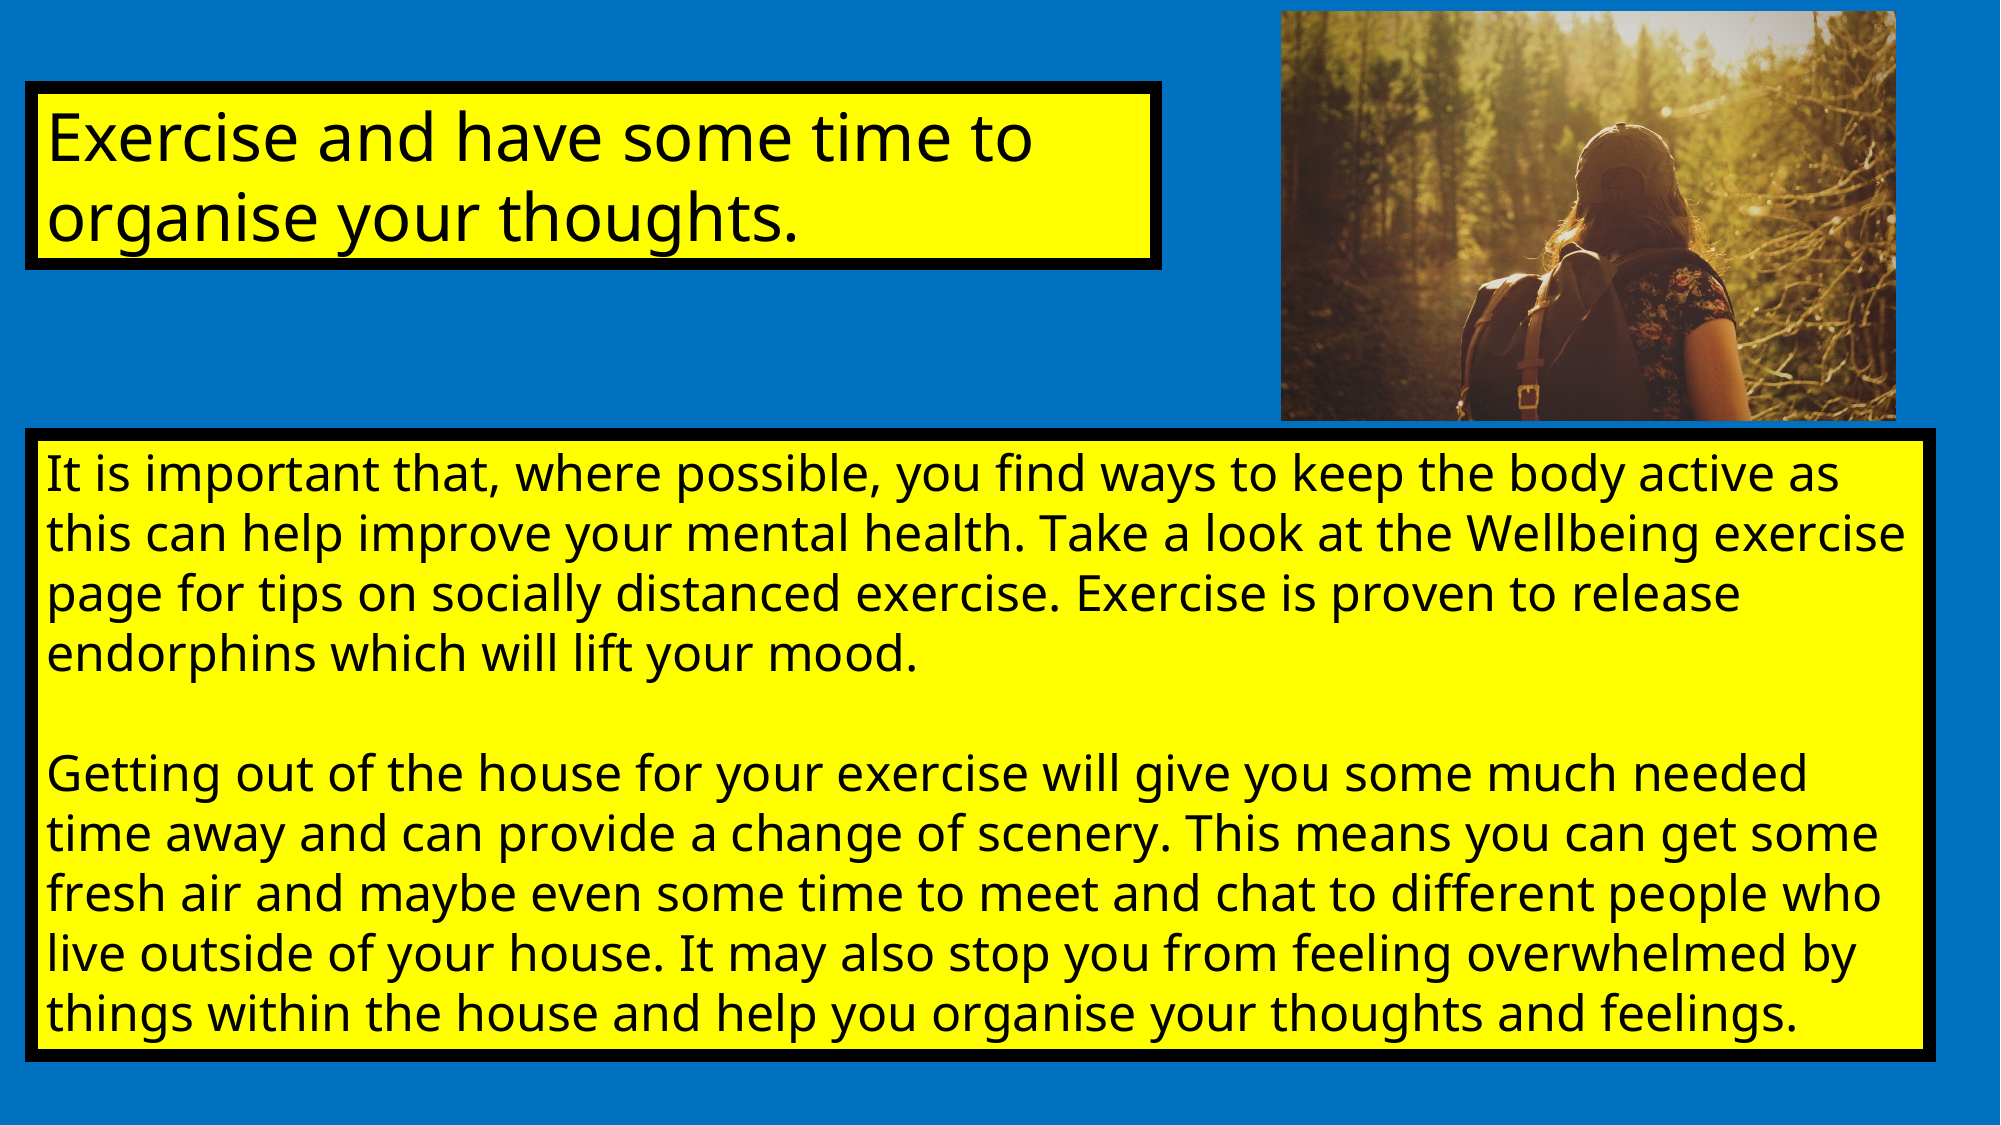

Exercise and have some time to organise your thoughts.
It is important that, where possible, you find ways to keep the body active as this can help improve your mental health. Take a look at the Wellbeing exercise page for tips on socially distanced exercise. Exercise is proven to release endorphins which will lift your mood.
Getting out of the house for your exercise will give you some much needed time away and can provide a change of scenery. This means you can get some fresh air and maybe even some time to meet and chat to different people who live outside of your house. It may also stop you from feeling overwhelmed by things within the house and help you organise your thoughts and feelings.